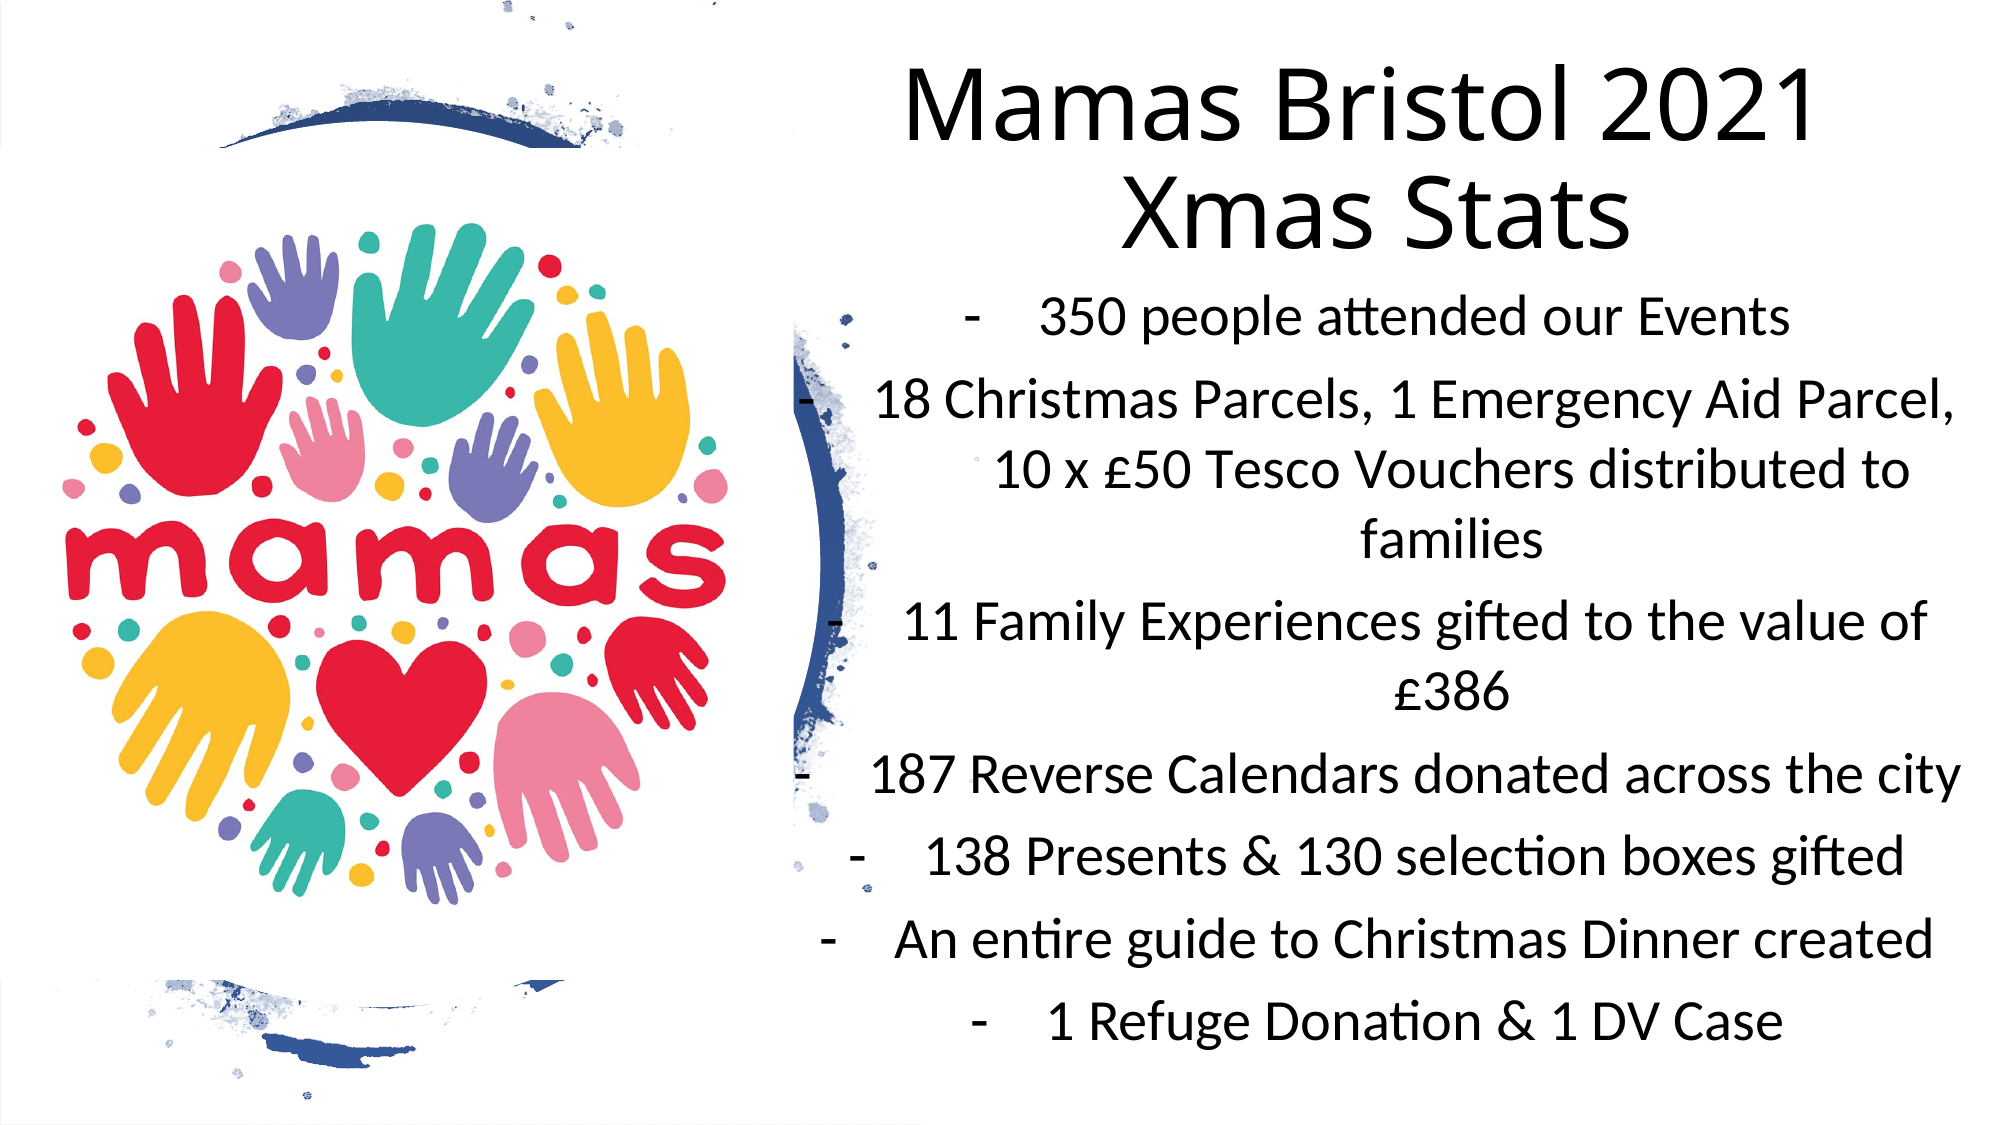

# Mamas Bristol 2021 Xmas Stats
350 people attended our Events
18 Christmas Parcels, 1 Emergency Aid Parcel, 10 x £50 Tesco Vouchers distributed to families
11 Family Experiences gifted to the value of £386
187 Reverse Calendars donated across the city
138 Presents & 130 selection boxes gifted
An entire guide to Christmas Dinner created
1 Refuge Donation & 1 DV Case